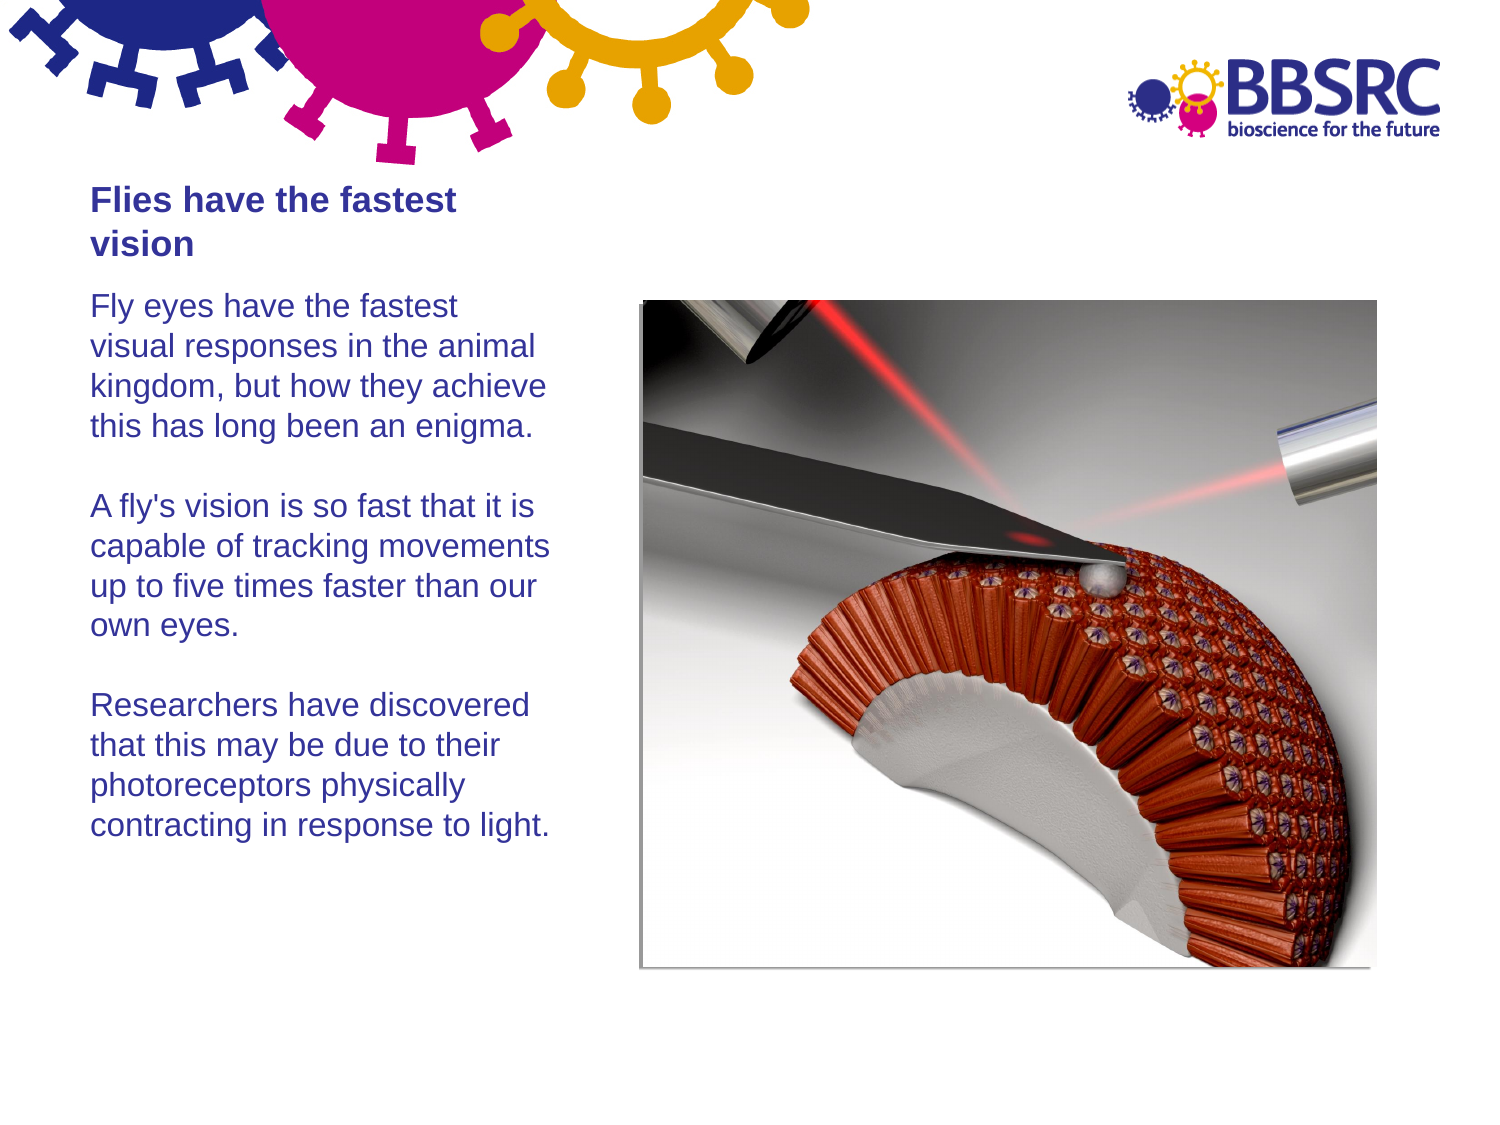

# Flies have the fastest vision
Fly eyes have the fastest visual responses in the animal kingdom, but how they achieve this has long been an enigma.
A fly's vision is so fast that it is capable of tracking movements up to five times faster than our own eyes.
Researchers have discovered that this may be due to their photoreceptors physically contracting in response to light.